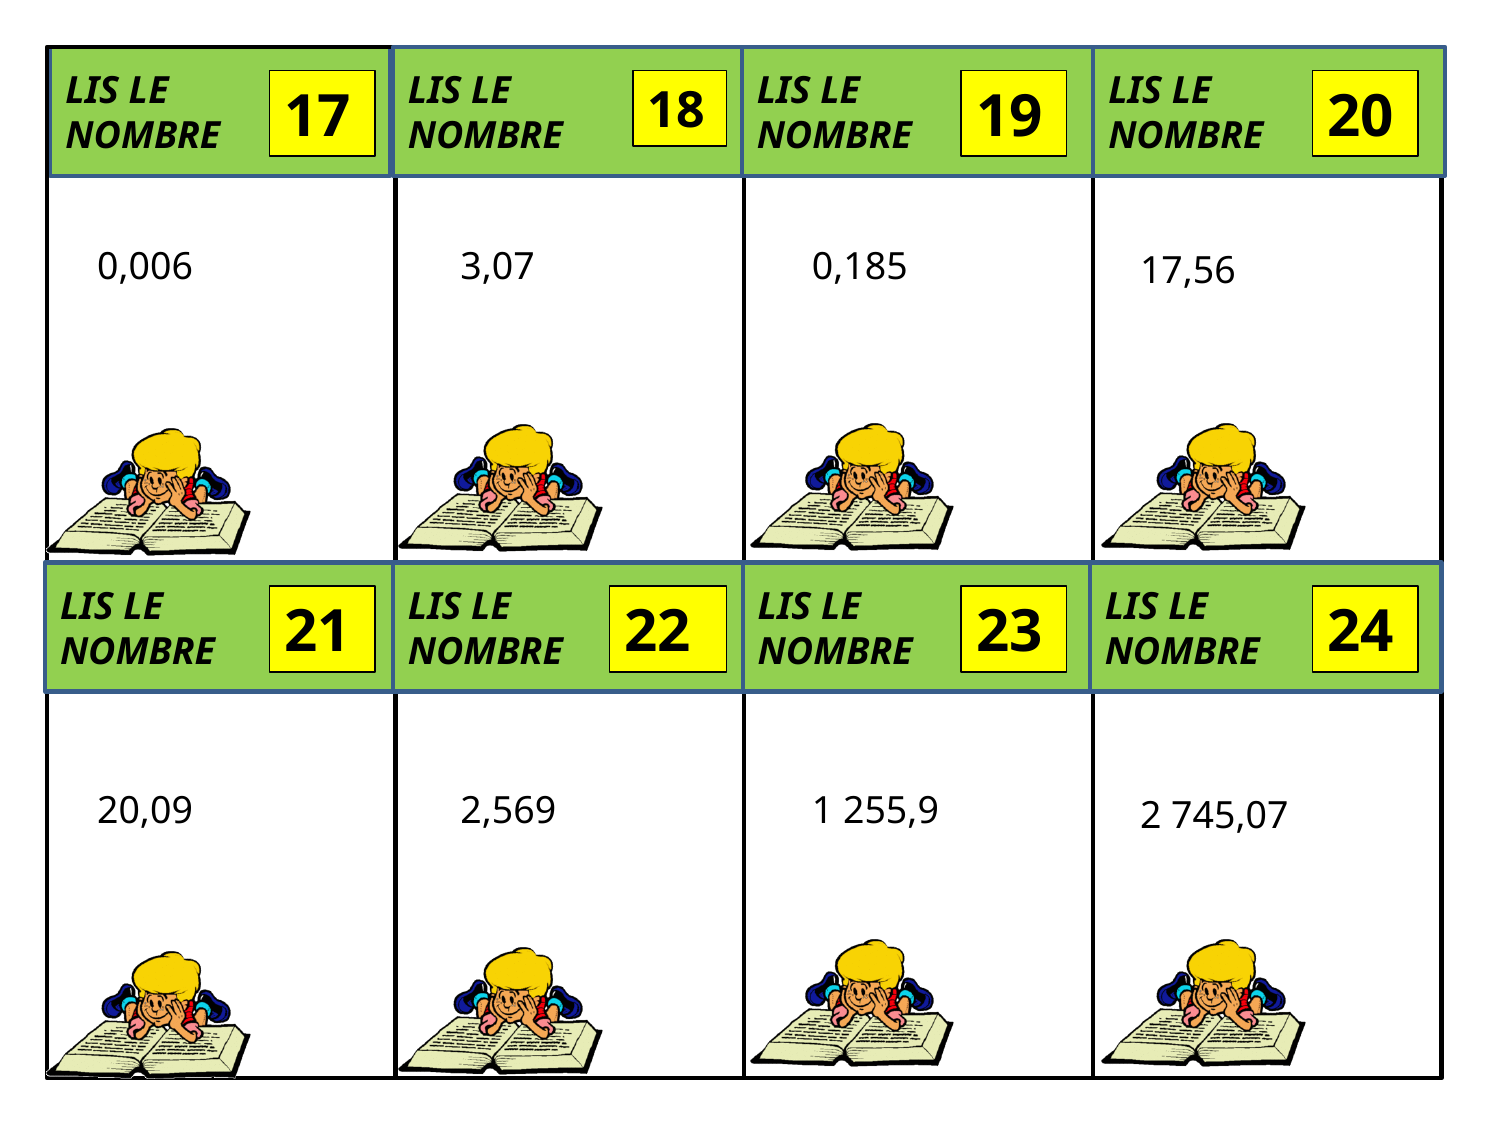

LIS LE
NOMBRE
LIS LE
NOMBRE
LIS LE
NOMBRE
LIS LE
NOMBRE
17
18
19
20
21
22
23
24
0,006
3,07
0,185
17,56
20,09
2,569
1 255,9
2 745,07
LIS LE
NOMBRE
LIS LE
NOMBRE
LIS LE
NOMBRE
LIS LE
NOMBRE